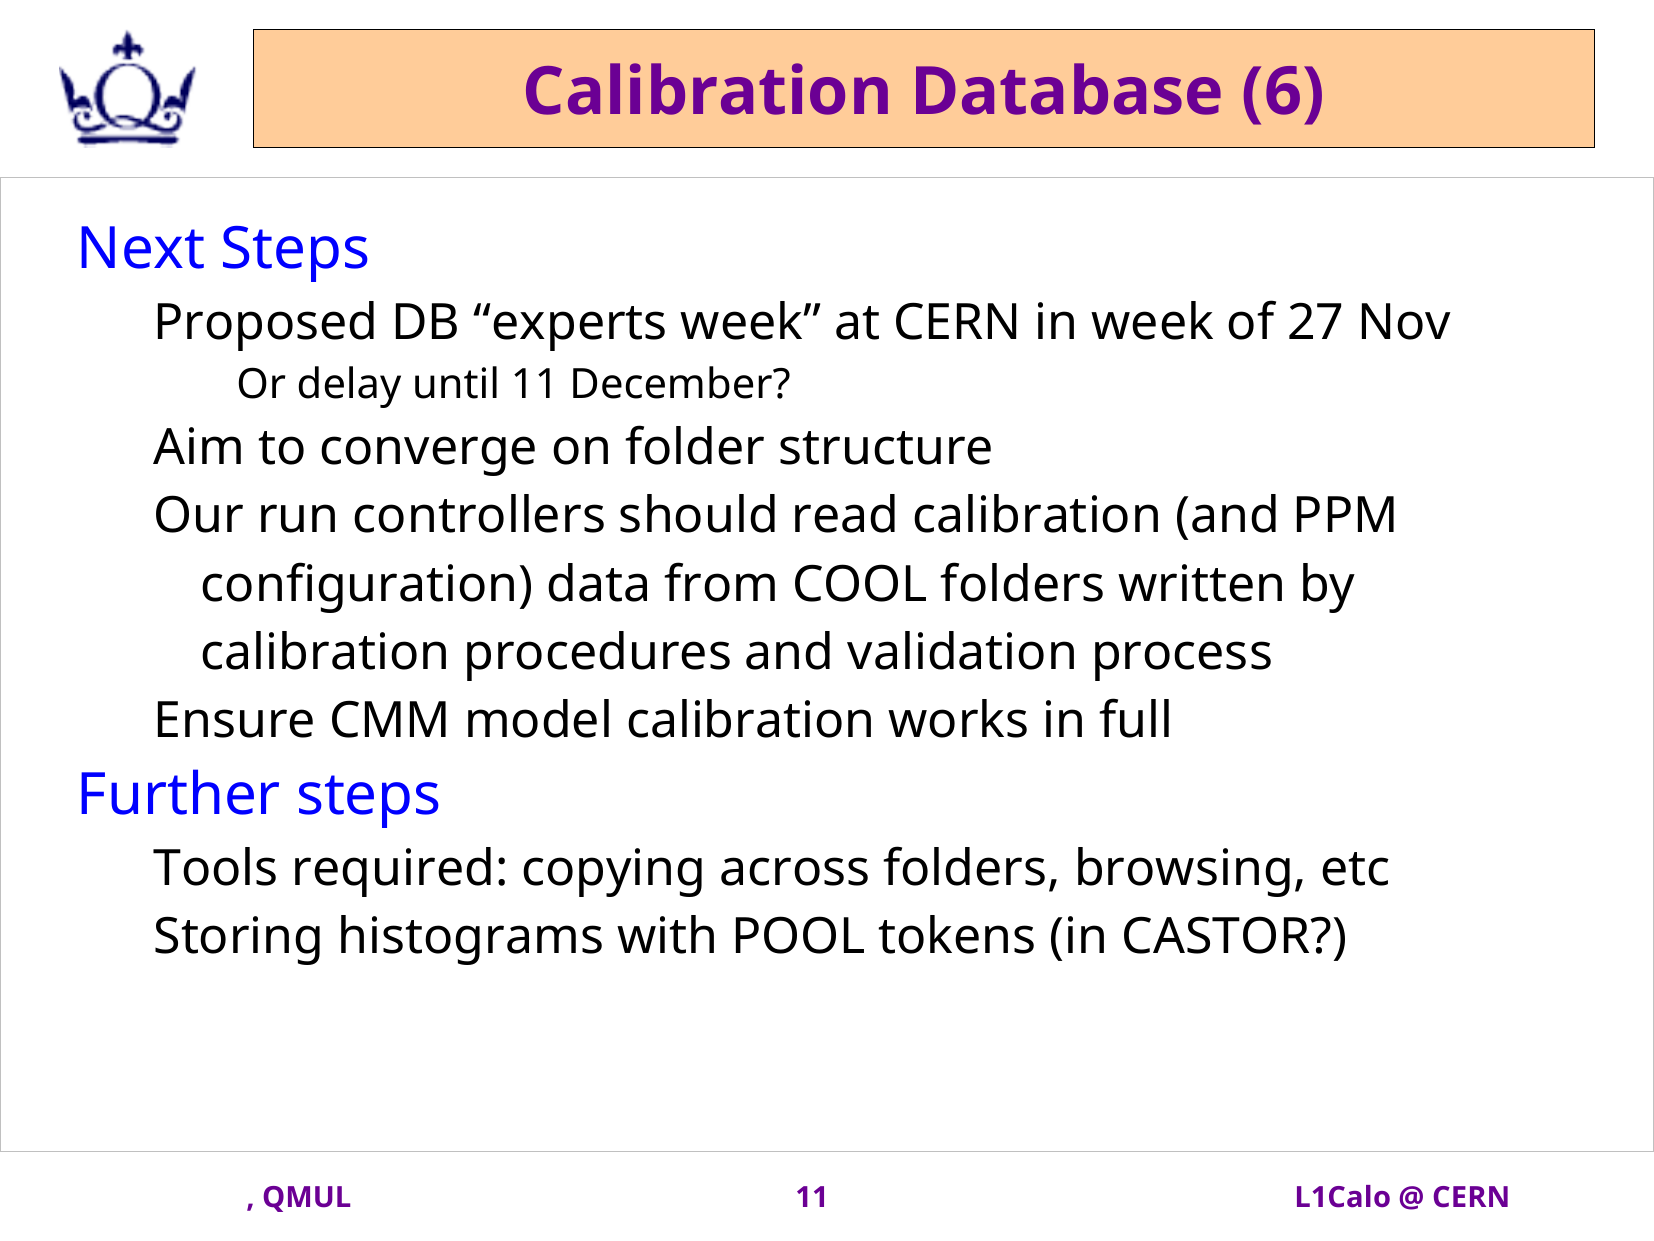

# Calibration Database (6)
Next Steps
Proposed DB “experts week” at CERN in week of 27 Nov
Or delay until 11 December?
Aim to converge on folder structure
Our run controllers should read calibration (and PPM configuration) data from COOL folders written by calibration procedures and validation process
Ensure CMM model calibration works in full
Further steps
Tools required: copying across folders, browsing, etc
Storing histograms with POOL tokens (in CASTOR?)